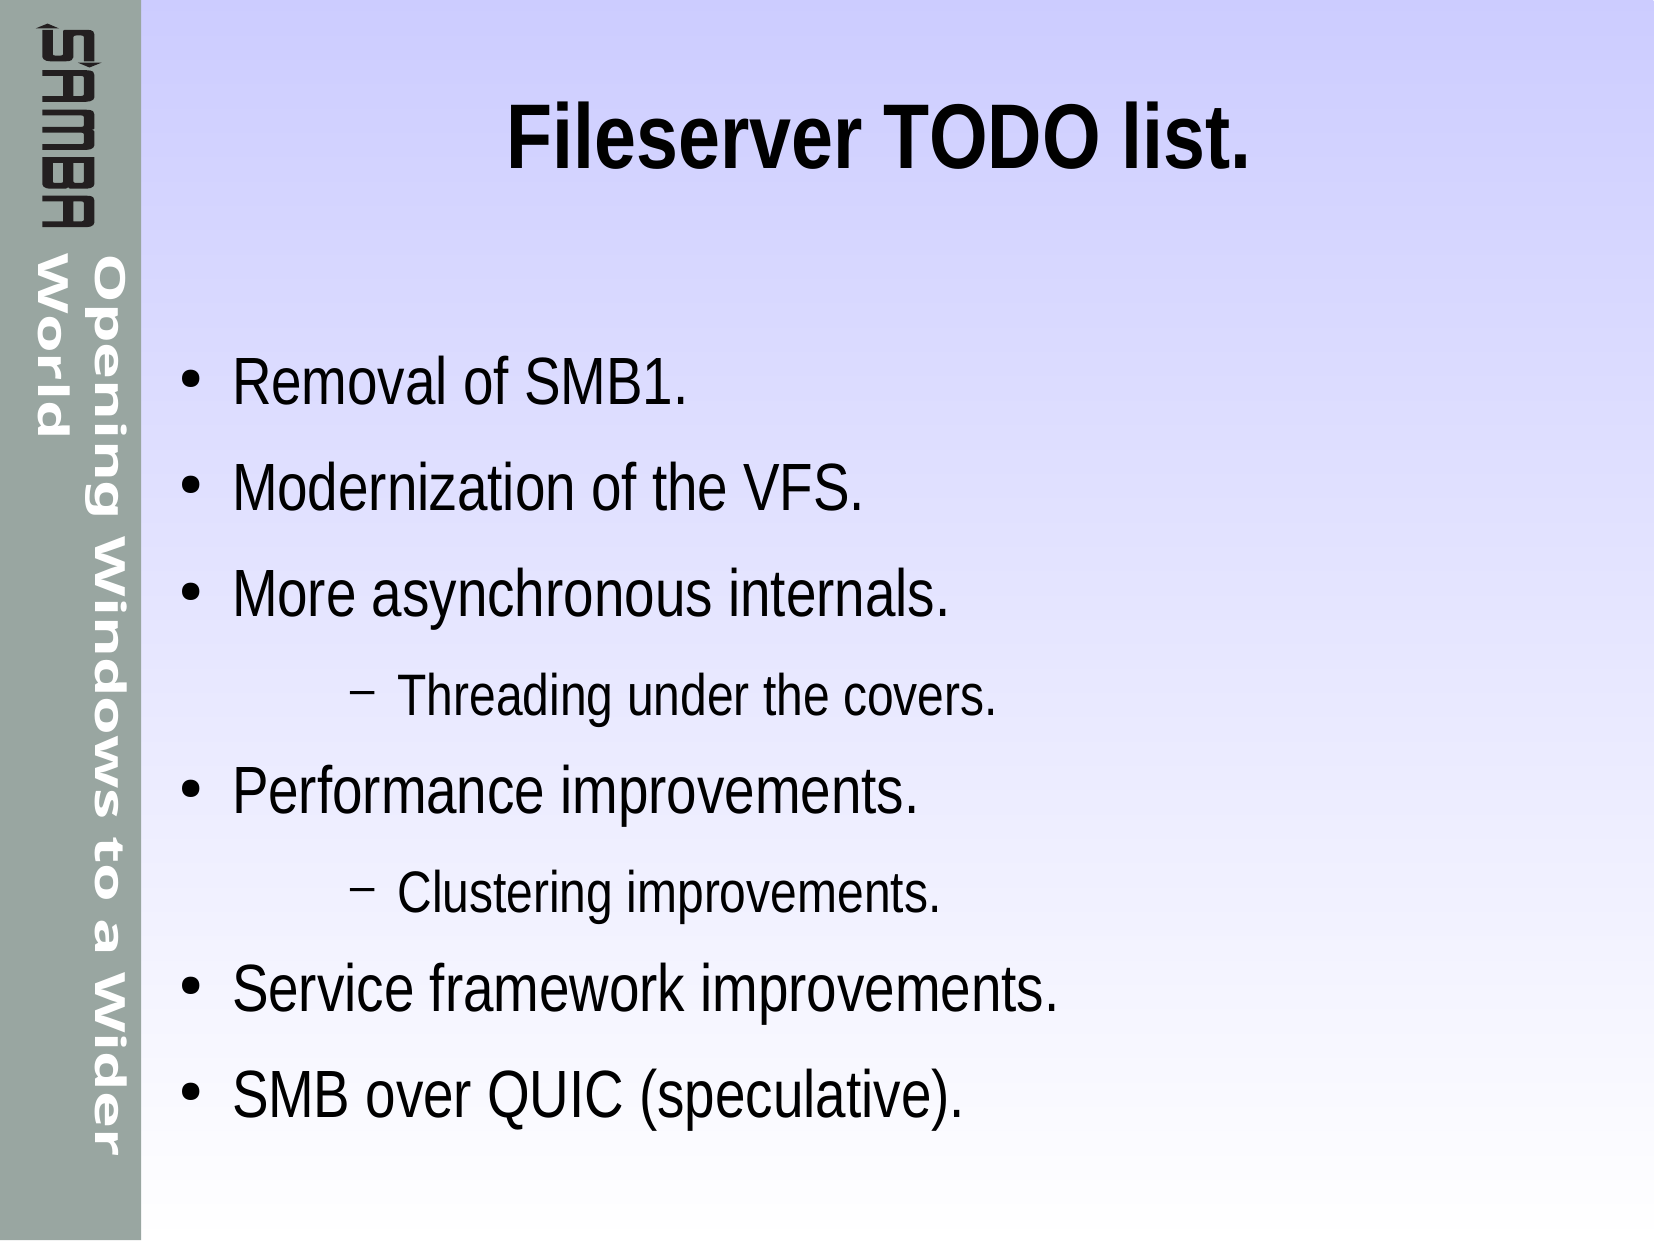

# Fileserver TODO list.
Removal of SMB1.
Modernization of the VFS.
More asynchronous internals.
Threading under the covers.
Performance improvements.
Clustering improvements.
Service framework improvements.
SMB over QUIC (speculative).